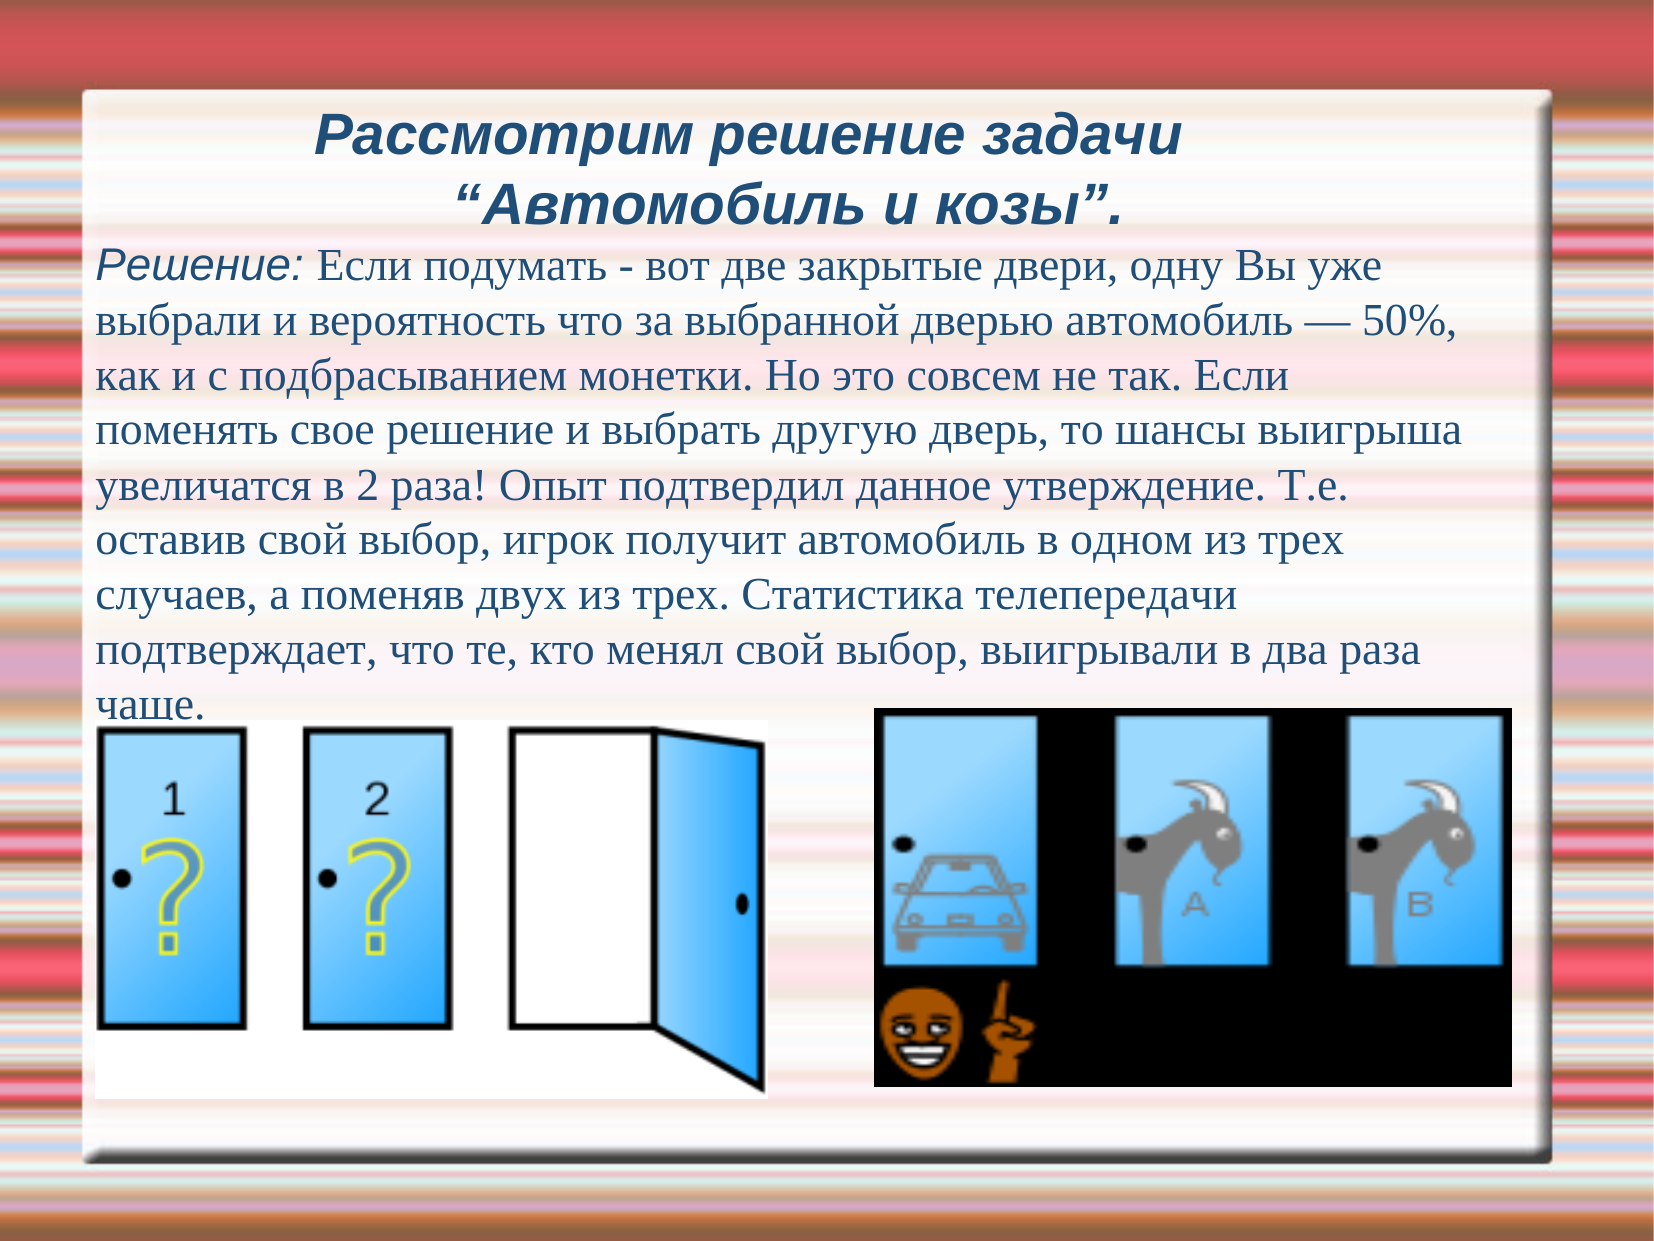

# Рассмотрим решение задачи “Автомобиль и козы”.
Решение: Если подумать - вот две закрытые двери, одну Вы уже выбрали и вероятность что за выбранной дверью автомобиль — 50%, как и с подбрасыванием монетки. Но это совсем не так. Если поменять свое решение и выбрать другую дверь, то шансы выигрыша увеличатся в 2 раза! Опыт подтвердил данное утверждение. Т.е. оставив свой выбор, игрок получит автомобиль в одном из трех случаев, а поменяв двух из трех. Статистика телепередачи подтверждает, что те, кто менял свой выбор, выигрывали в два раза чаще.